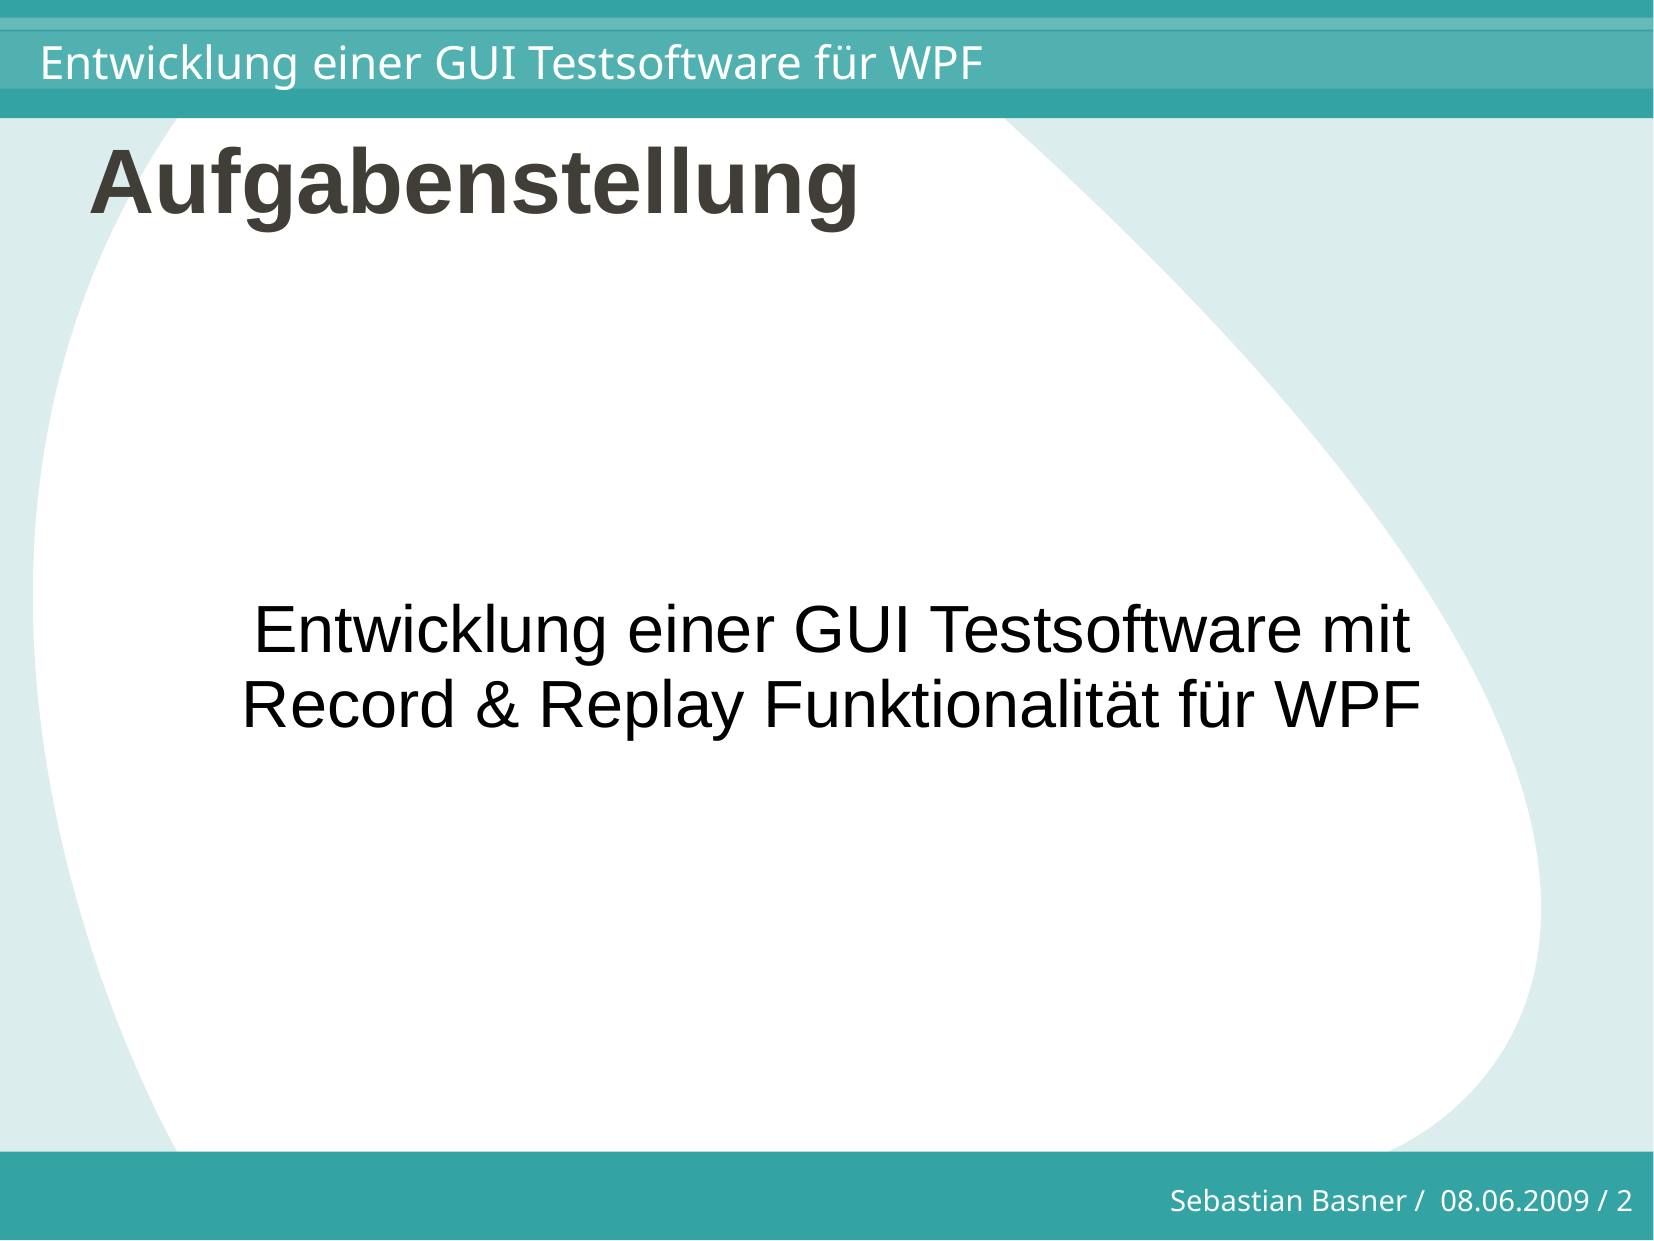

# Aufgabenstellung
Entwicklung einer GUI Testsoftware mit
Record & Replay Funktionalität für WPF